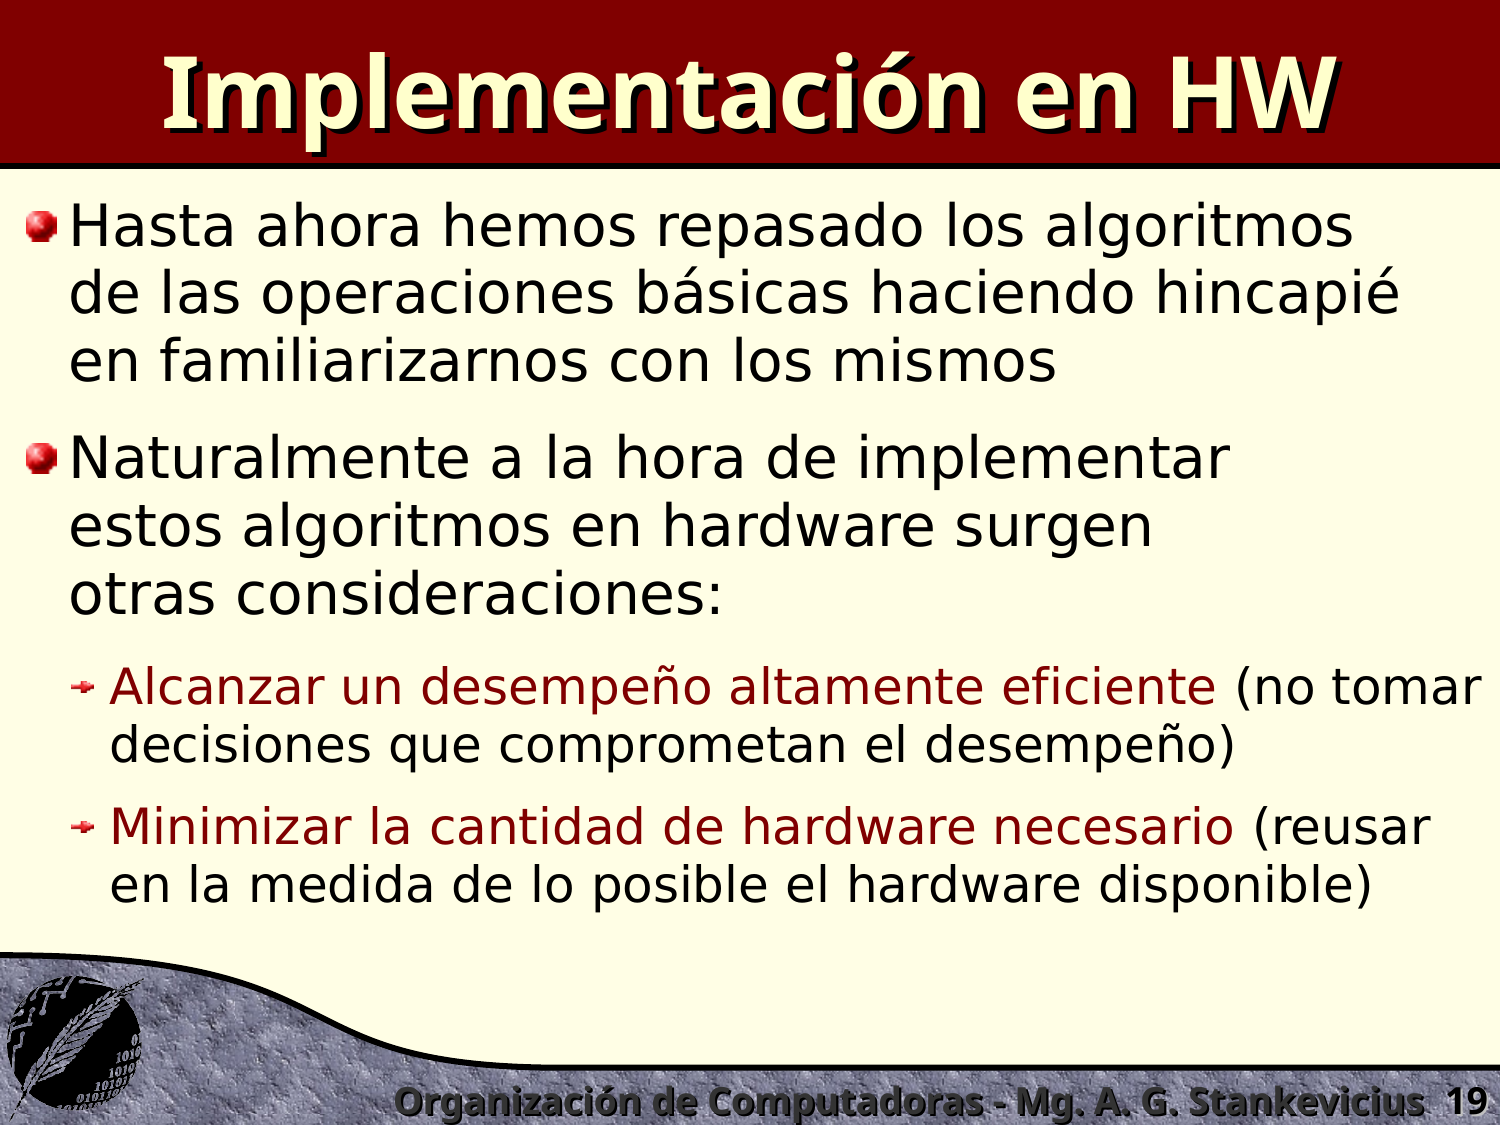

# Implementación en HW
Hasta ahora hemos repasado los algoritmos
de las operaciones básicas haciendo hincapié en familiarizarnos con los mismos
Naturalmente a la hora de implementar
estos algoritmos en hardware surgen
otras consideraciones:
Alcanzar un desempeño altamente eficiente (no tomar decisiones que comprometan el desempeño)
Minimizar la cantidad de hardware necesario (reusar en la medida de lo posible el hardware disponible)
19